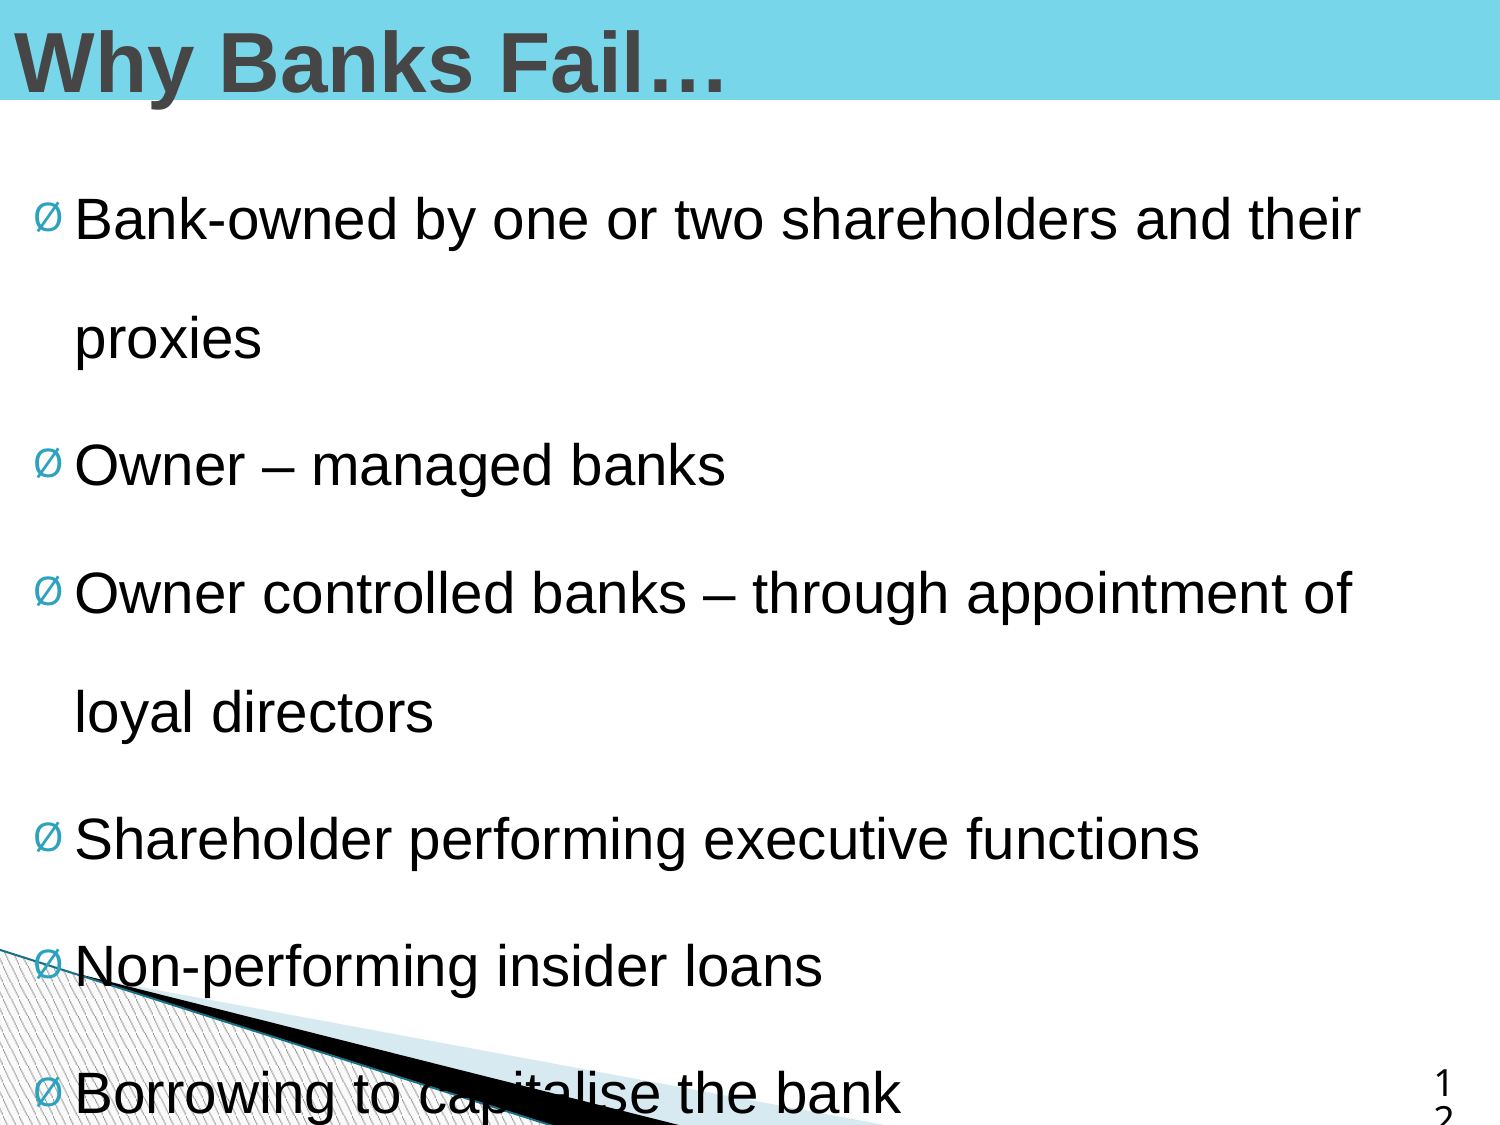

Why Banks Fail…
# Bank-owned by one or two shareholders and their proxies
Owner – managed banks
Owner controlled banks – through appointment of loyal directors
Shareholder performing executive functions
Non-performing insider loans
Borrowing to capitalise the bank